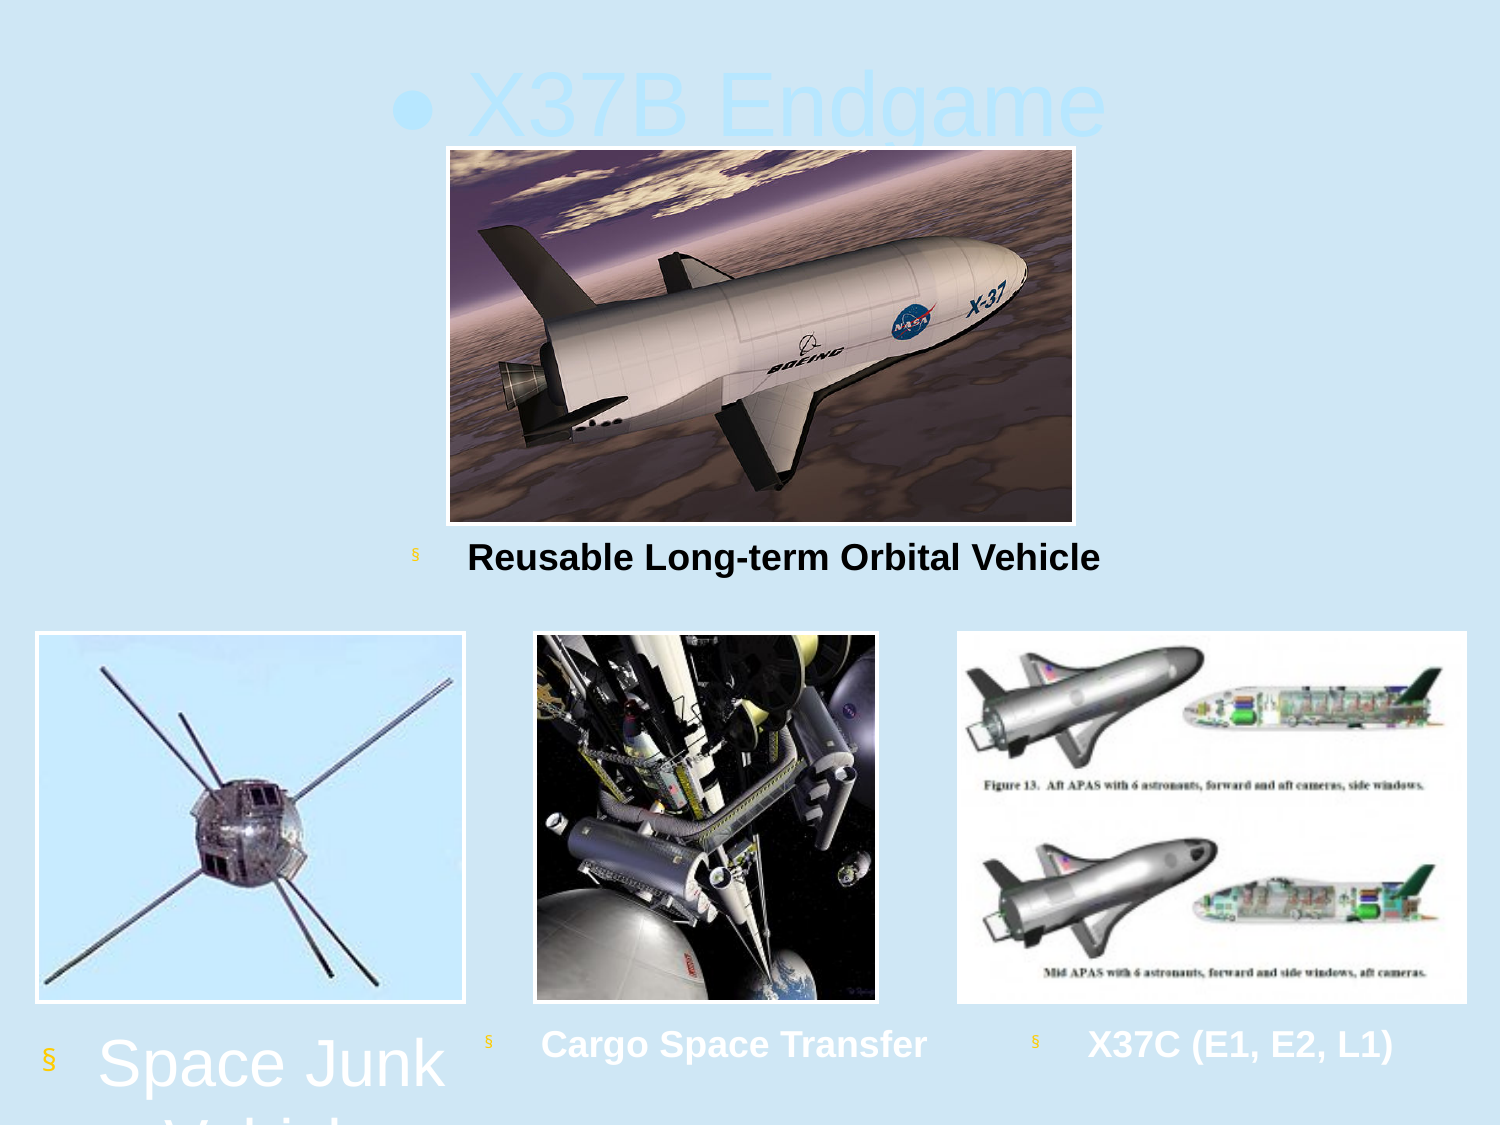

# ● X37B Endgame
Reusable Long-term Orbital Vehicle
Space Junk Vehicle
Cargo Space Transfer
X37C (E1, E2, L1)